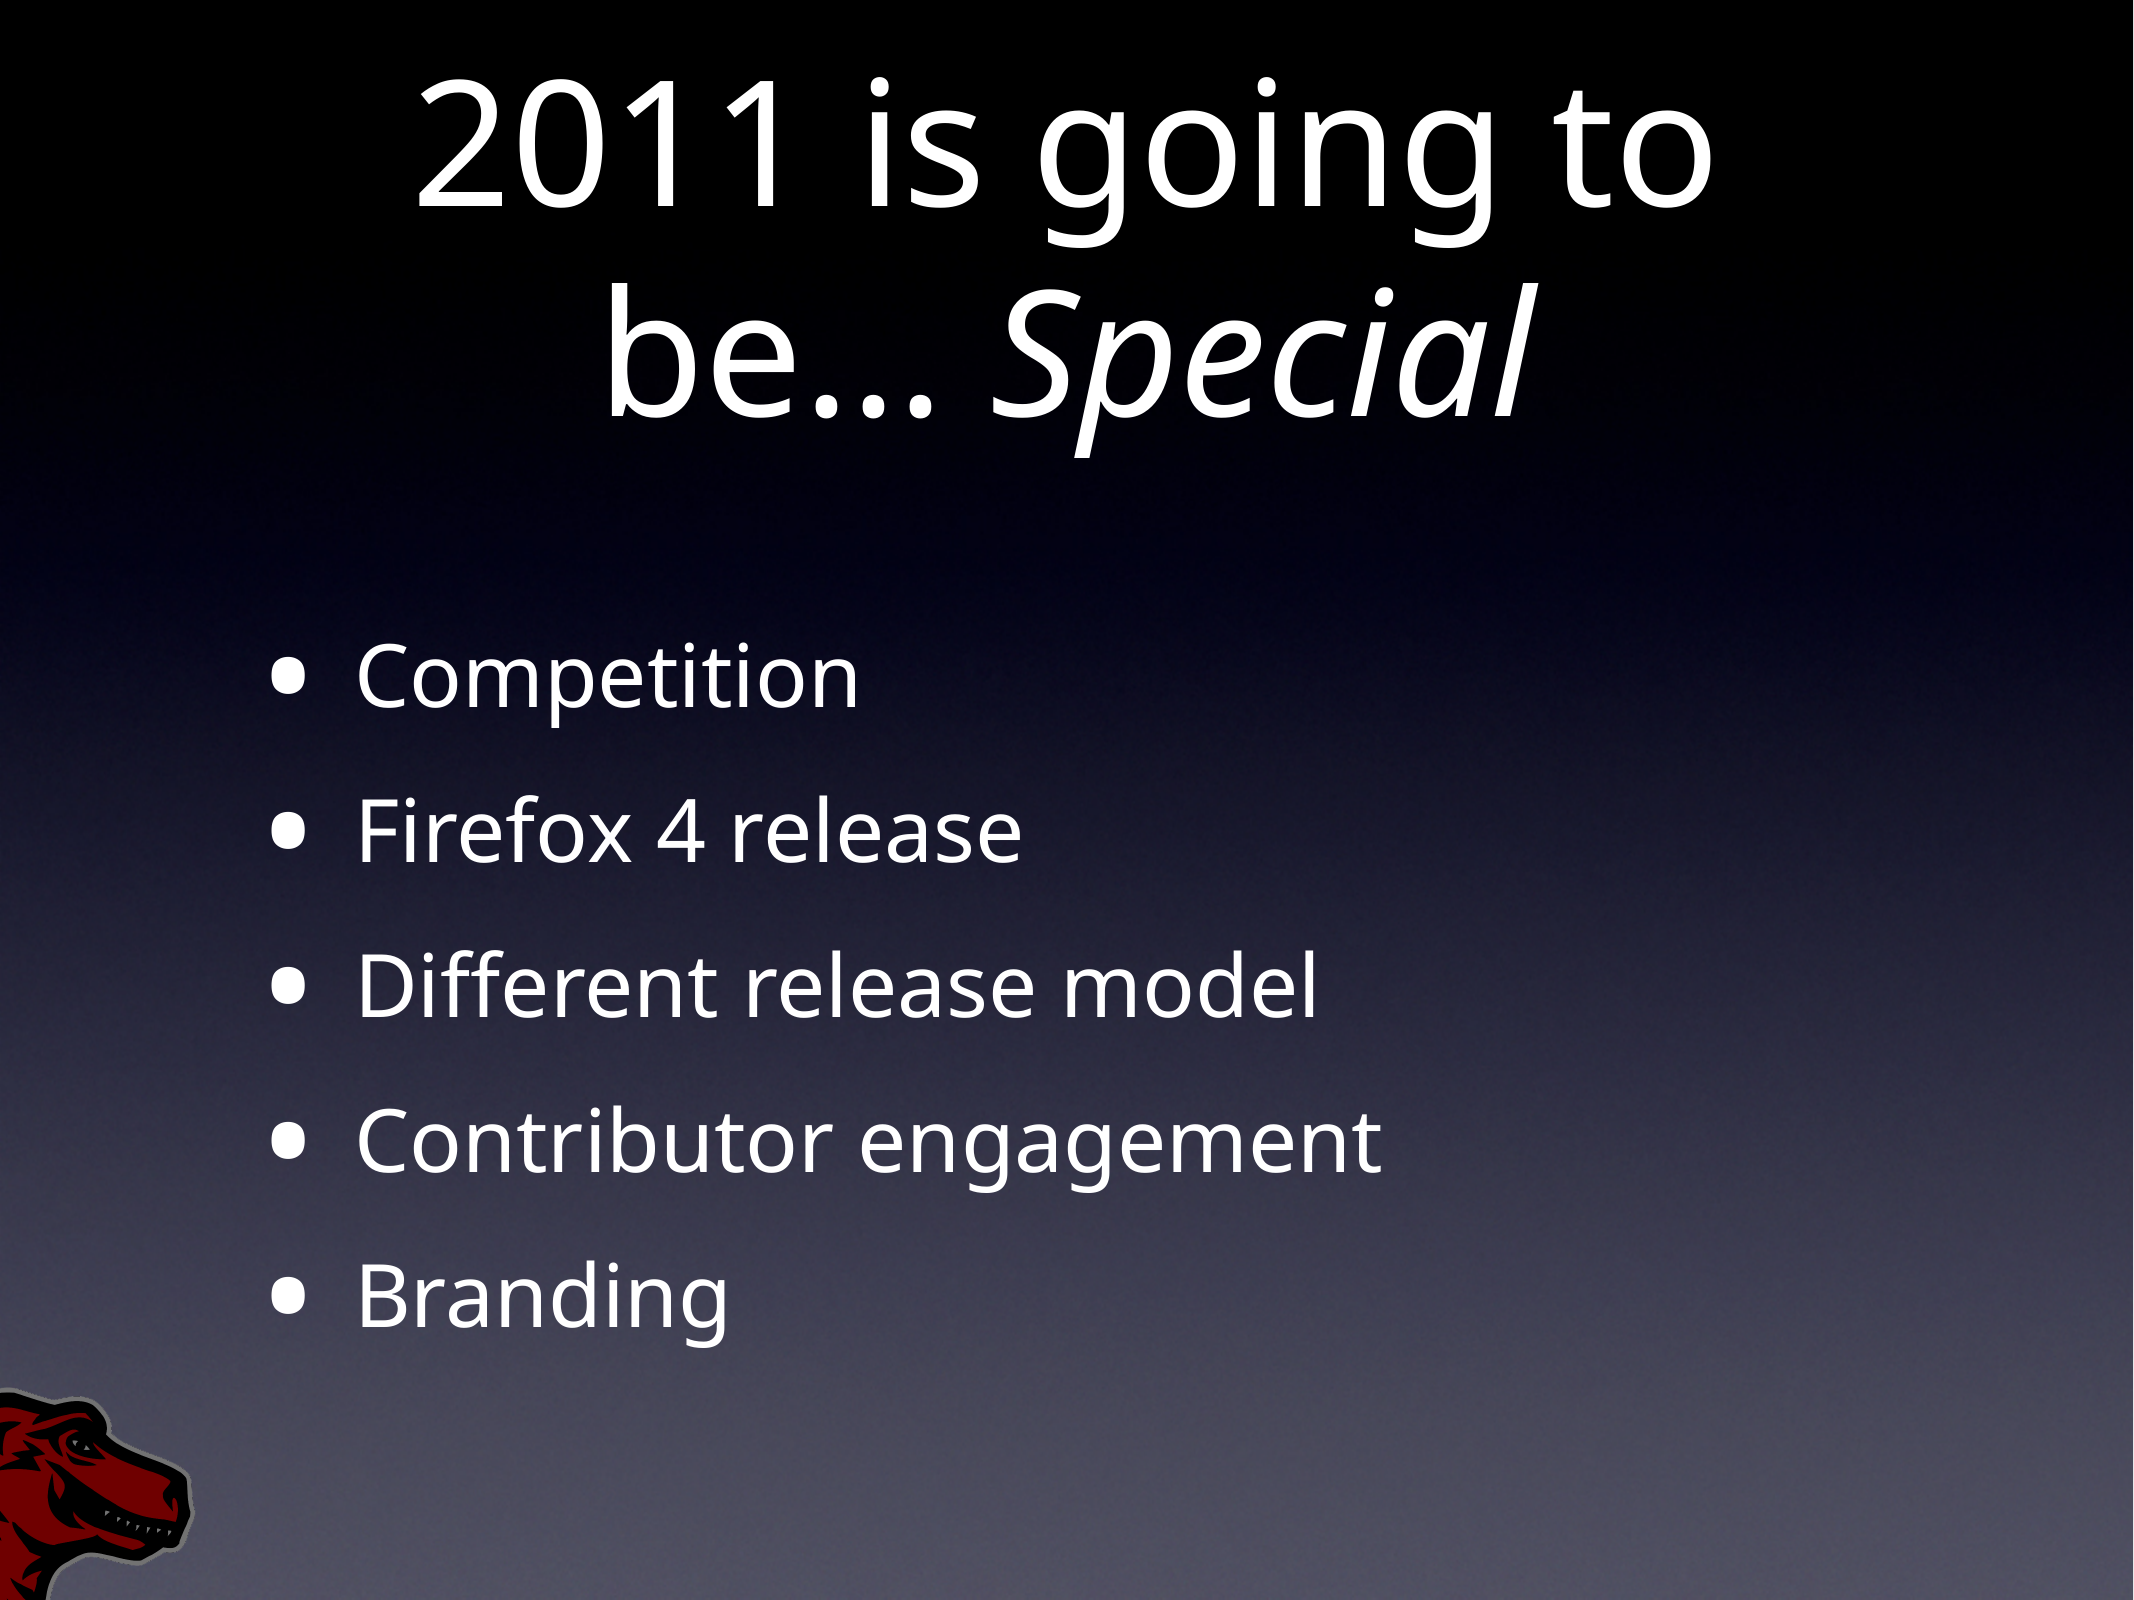

# 2011 is going to be... Special
Competition
Firefox 4 release
Different release model
Contributor engagement
Branding